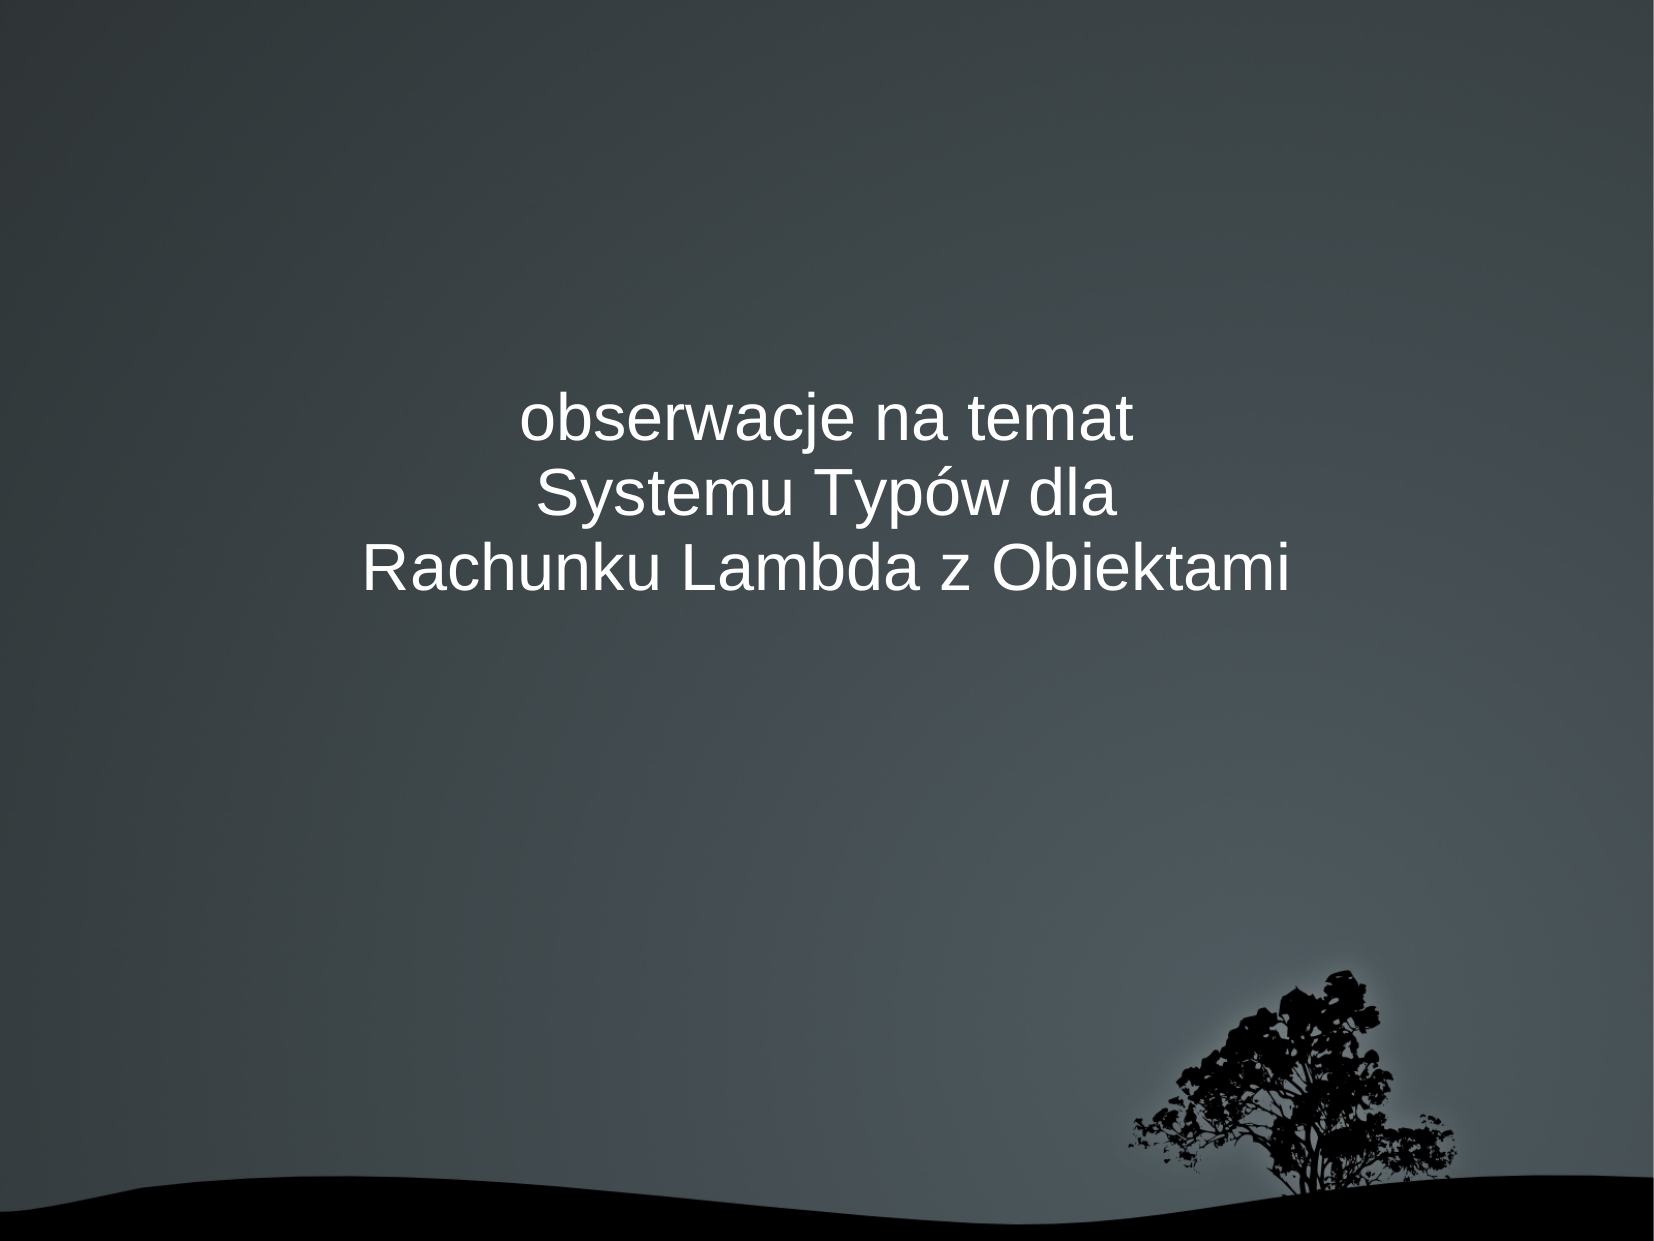

# obserwacje na temat
Systemu Typów dla
Rachunku Lambda z Obiektami